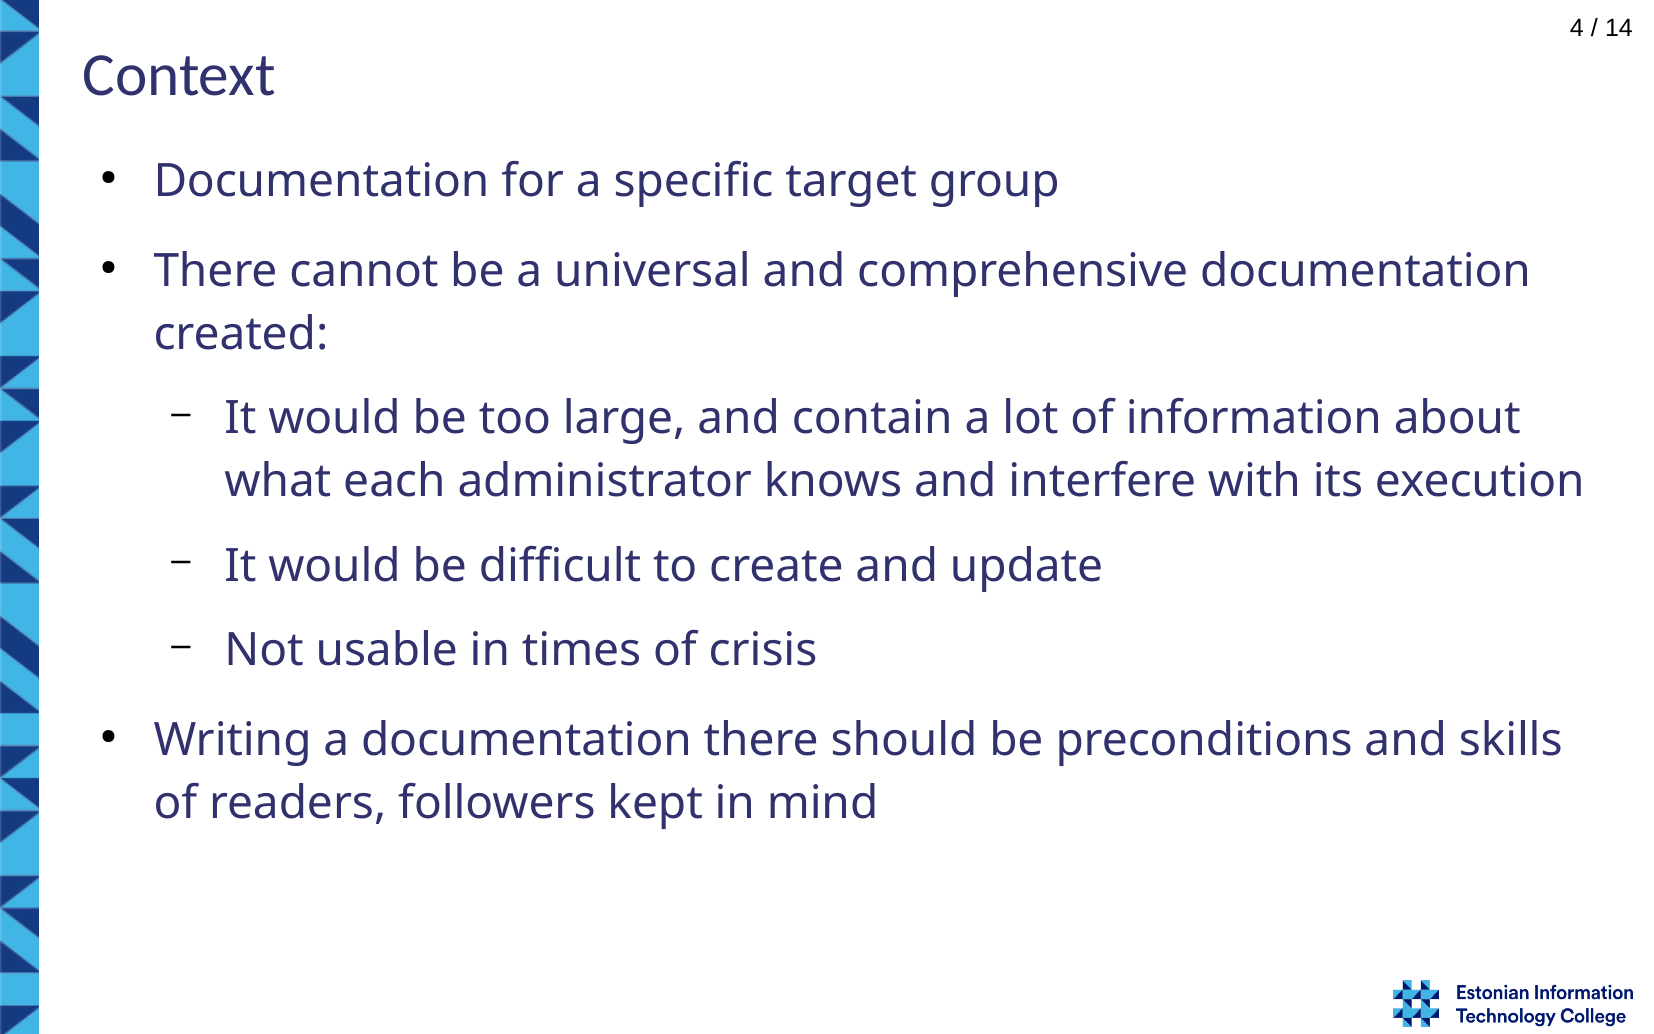

# Context
Documentation for a specific target group
There cannot be a universal and comprehensive documentation created:
It would be too large, and contain a lot of information about what each administrator knows and interfere with its execution
It would be difficult to create and update
Not usable in times of crisis
Writing a documentation there should be preconditions and skills of readers, followers kept in mind